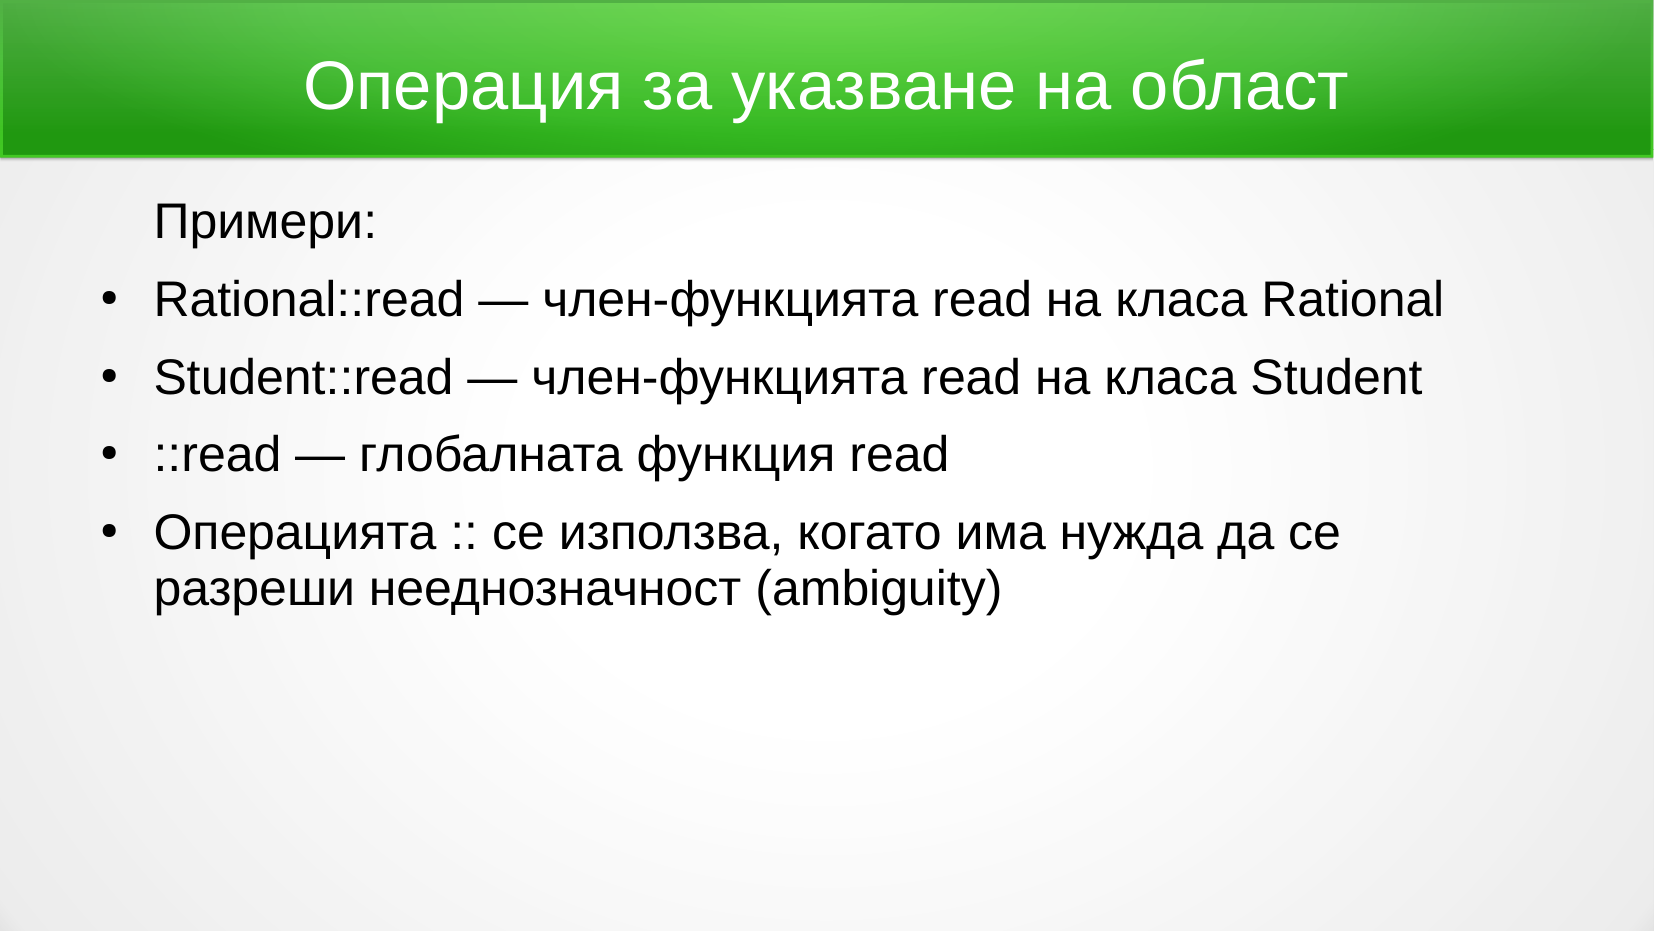

# Операция за указване на област
Примери:
Rational::read — член-функцията read на класа Rational
Student::read — член-функцията read на класа Student
::read — глобалната функция read
Операцията :: се използва, когато има нужда да се разреши нееднозначност (ambiguity)